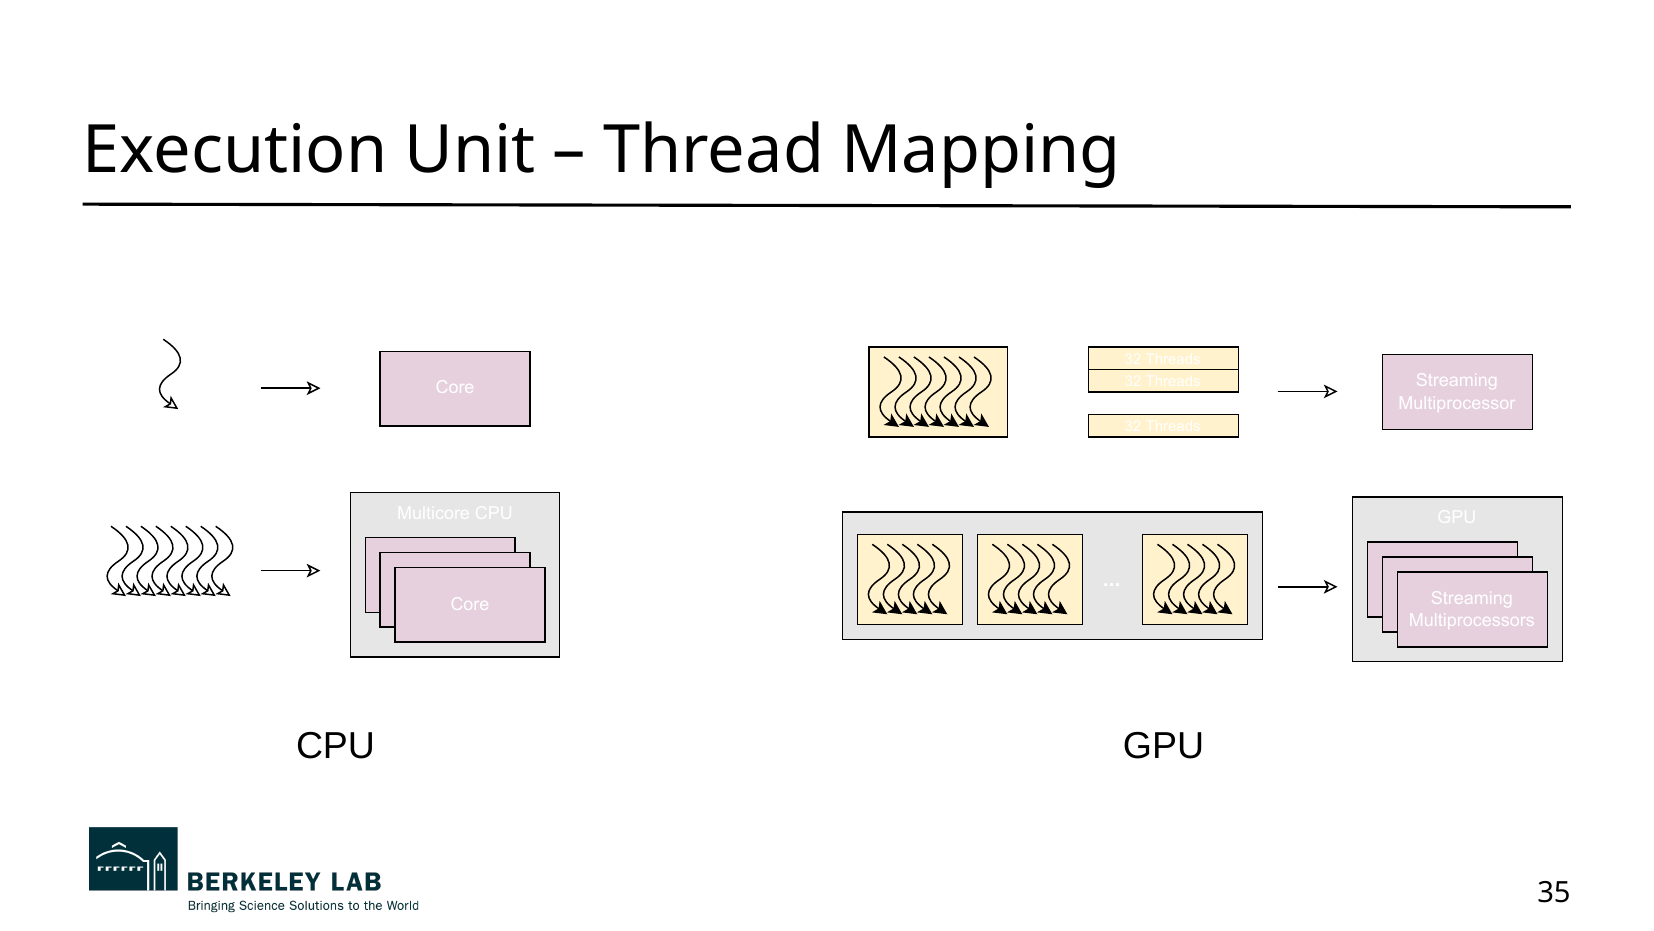

# Execution Unit – Thread Mapping
CPU
GPU
35